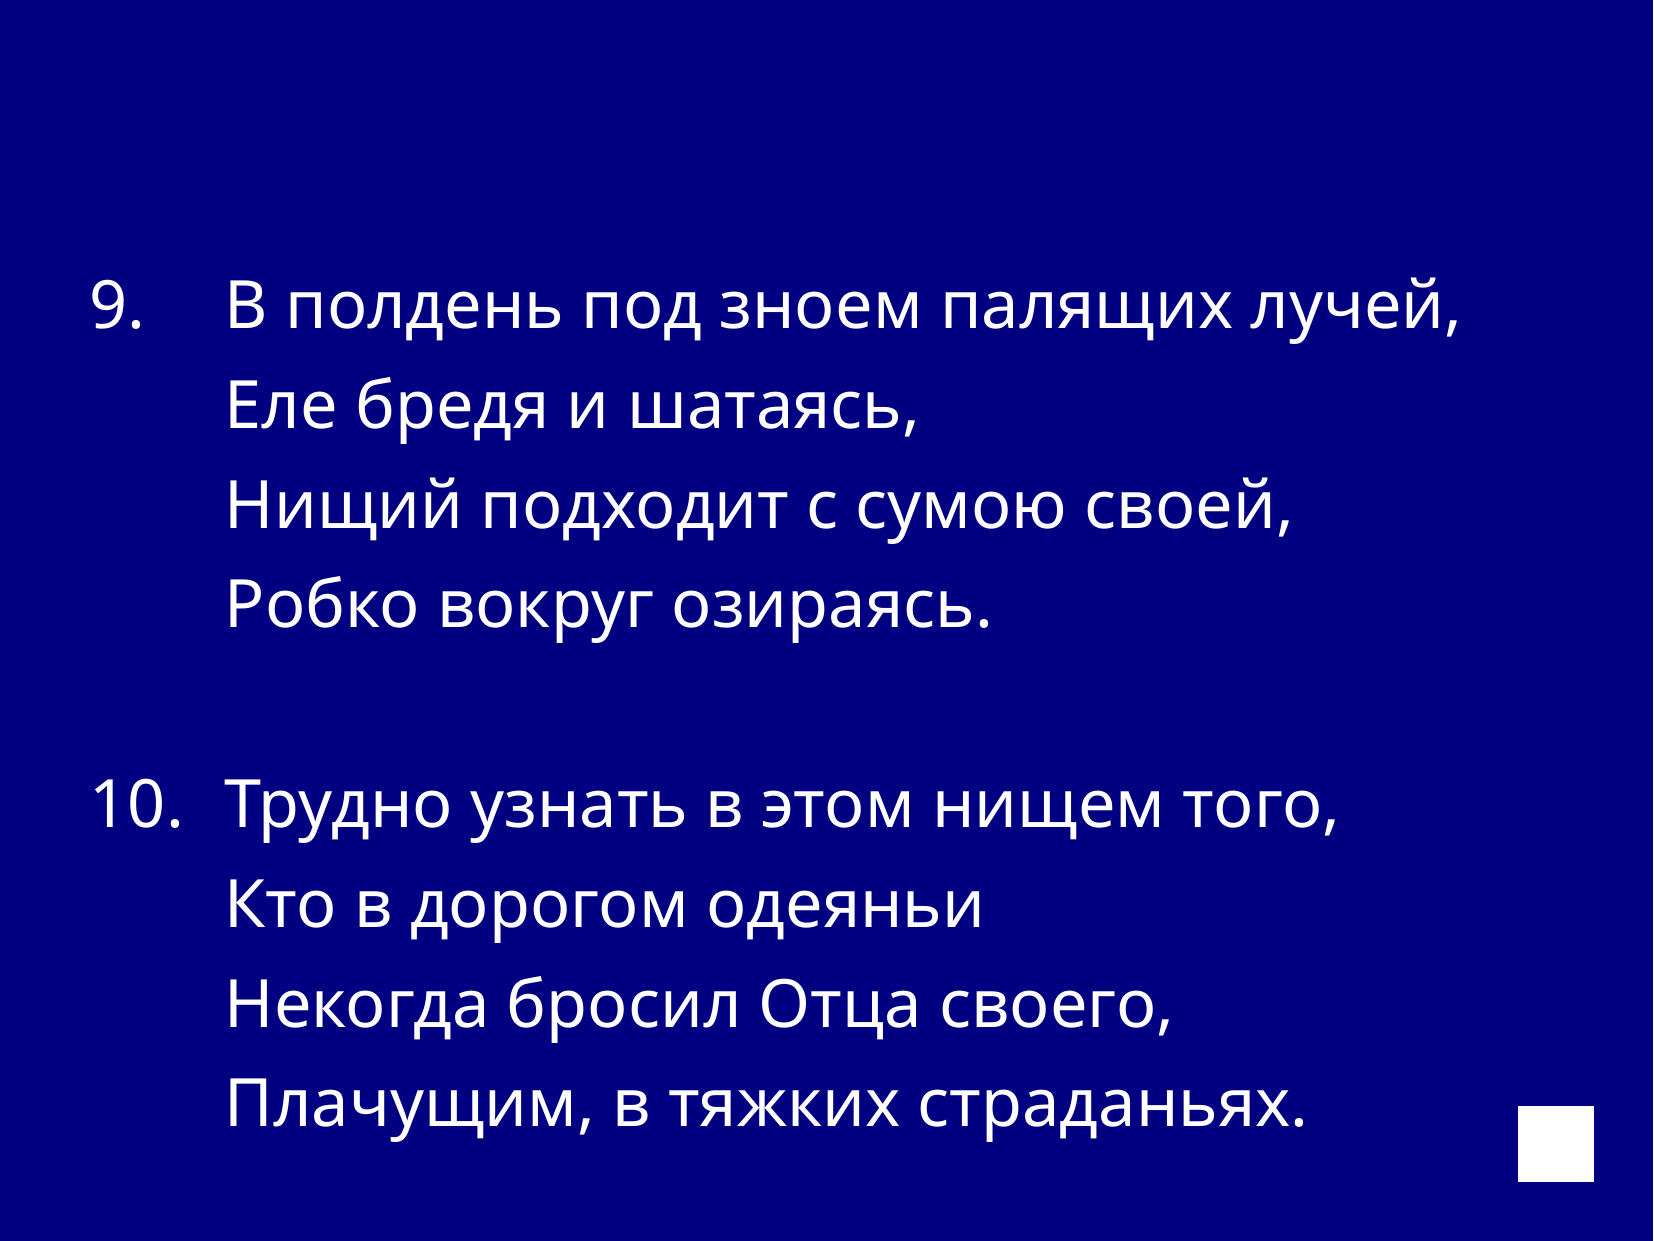

9.	В полдень под зноем палящих лучей,
	Еле бредя и шатаясь,
	Нищий подходит с сумою своей,
	Робко вокруг озираясь.
10.	Трудно узнать в этом нищем того,
	Кто в дорогом одеяньи
	Некогда бросил Отца своего,
	Плачущим, в тяжких страданьях.